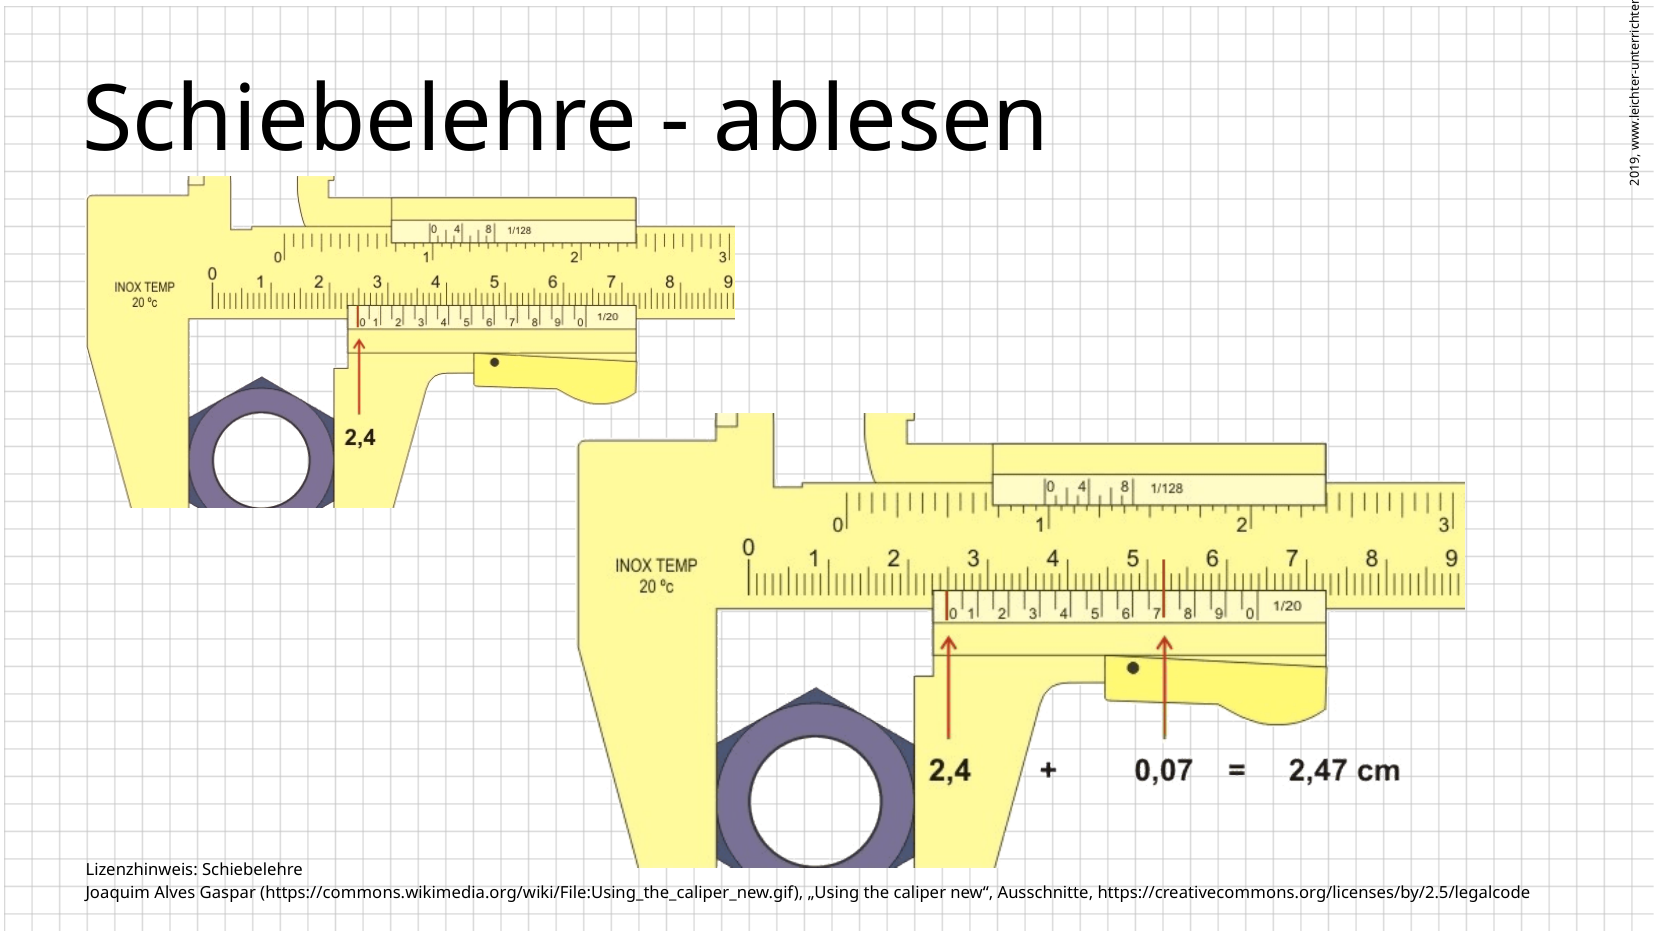

# Schiebelehre - ablesen
Lizenzhinweis: Schiebelehre
Joaquim Alves Gaspar (https://commons.wikimedia.org/wiki/File:Using_the_caliper_new.gif), „Using the caliper new“, Ausschnitte, https://creativecommons.org/licenses/by/2.5/legalcode